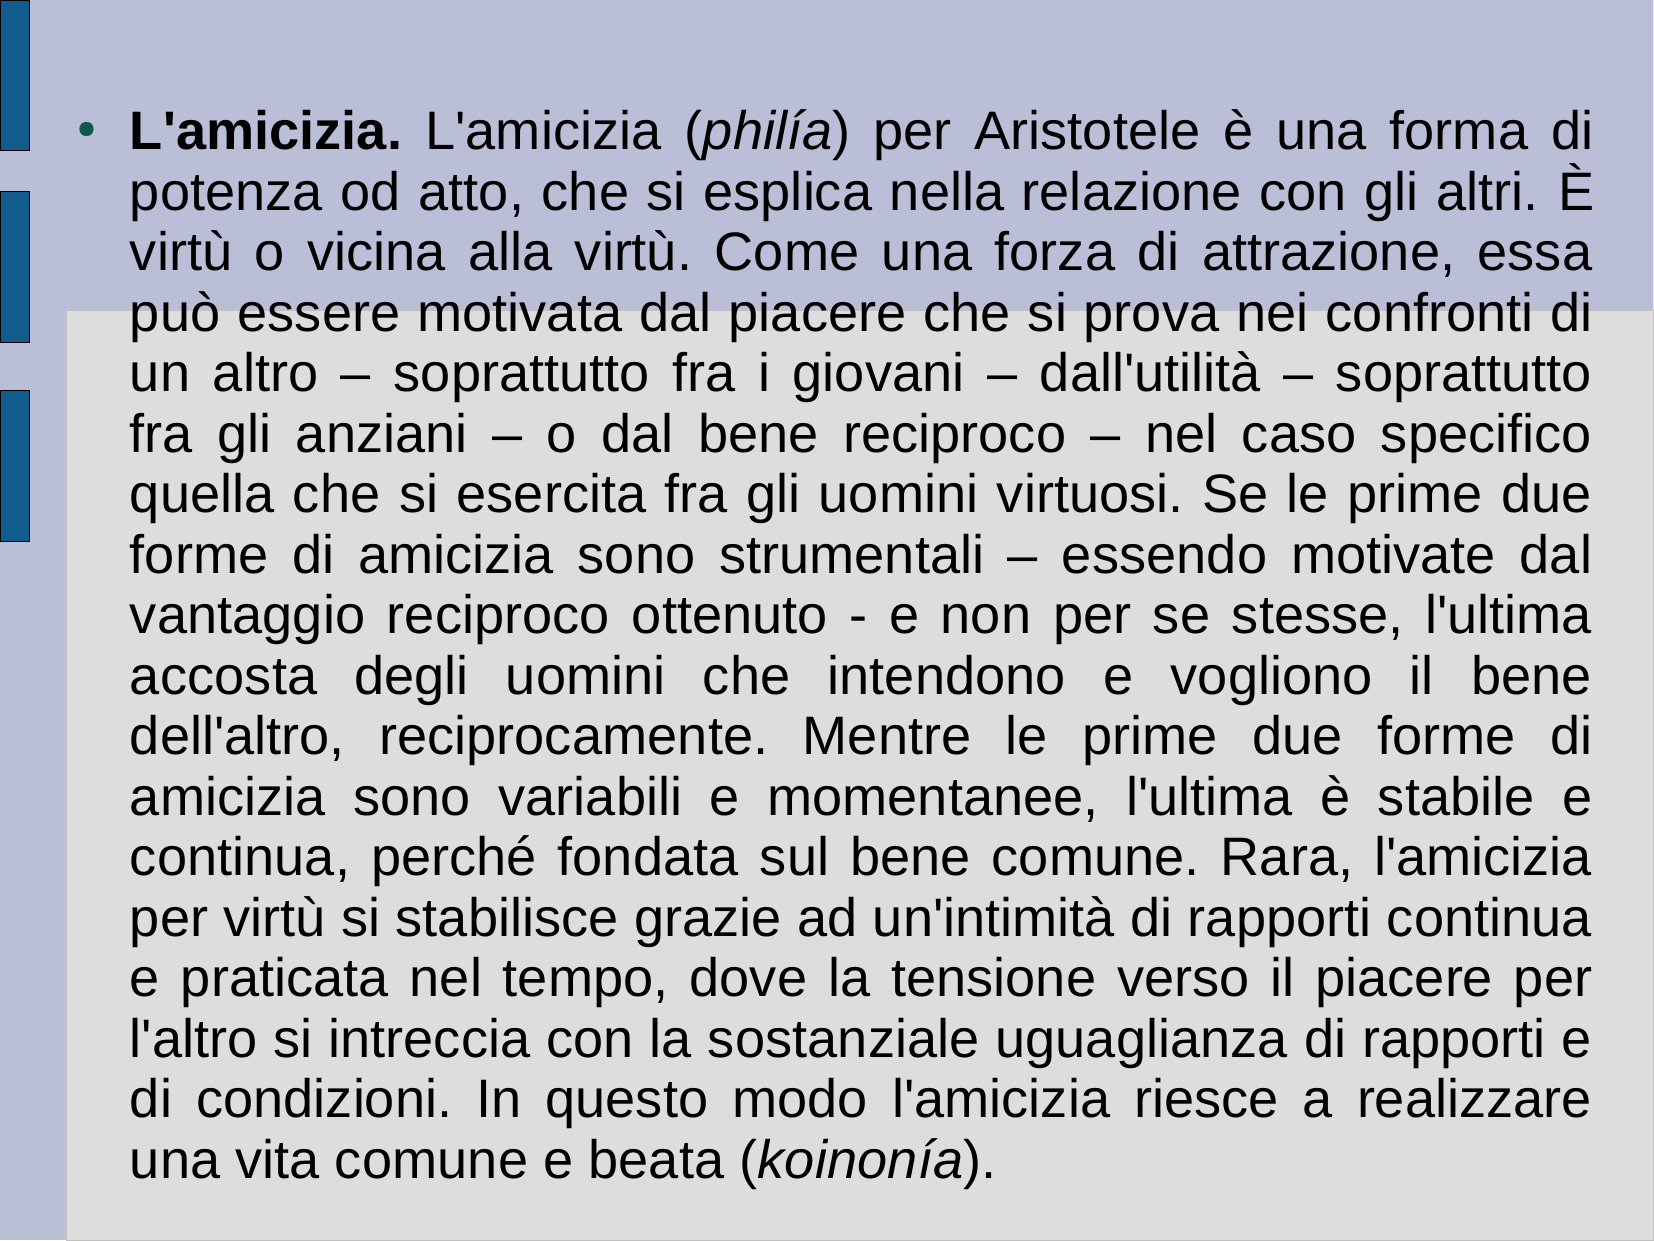

#
L'amicizia. L'amicizia (philía) per Aristotele è una forma di potenza od atto, che si esplica nella relazione con gli altri. È virtù o vicina alla virtù. Come una forza di attrazione, essa può essere motivata dal piacere che si prova nei confronti di un altro – soprattutto fra i giovani – dall'utilità – soprattutto fra gli anziani – o dal bene reciproco – nel caso specifico quella che si esercita fra gli uomini virtuosi. Se le prime due forme di amicizia sono strumentali – essendo motivate dal vantaggio reciproco ottenuto - e non per se stesse, l'ultima accosta degli uomini che intendono e vogliono il bene dell'altro, reciprocamente. Mentre le prime due forme di amicizia sono variabili e momentanee, l'ultima è stabile e continua, perché fondata sul bene comune. Rara, l'amicizia per virtù si stabilisce grazie ad un'intimità di rapporti continua e praticata nel tempo, dove la tensione verso il piacere per l'altro si intreccia con la sostanziale uguaglianza di rapporti e di condizioni. In questo modo l'amicizia riesce a realizzare una vita comune e beata (koinonía).